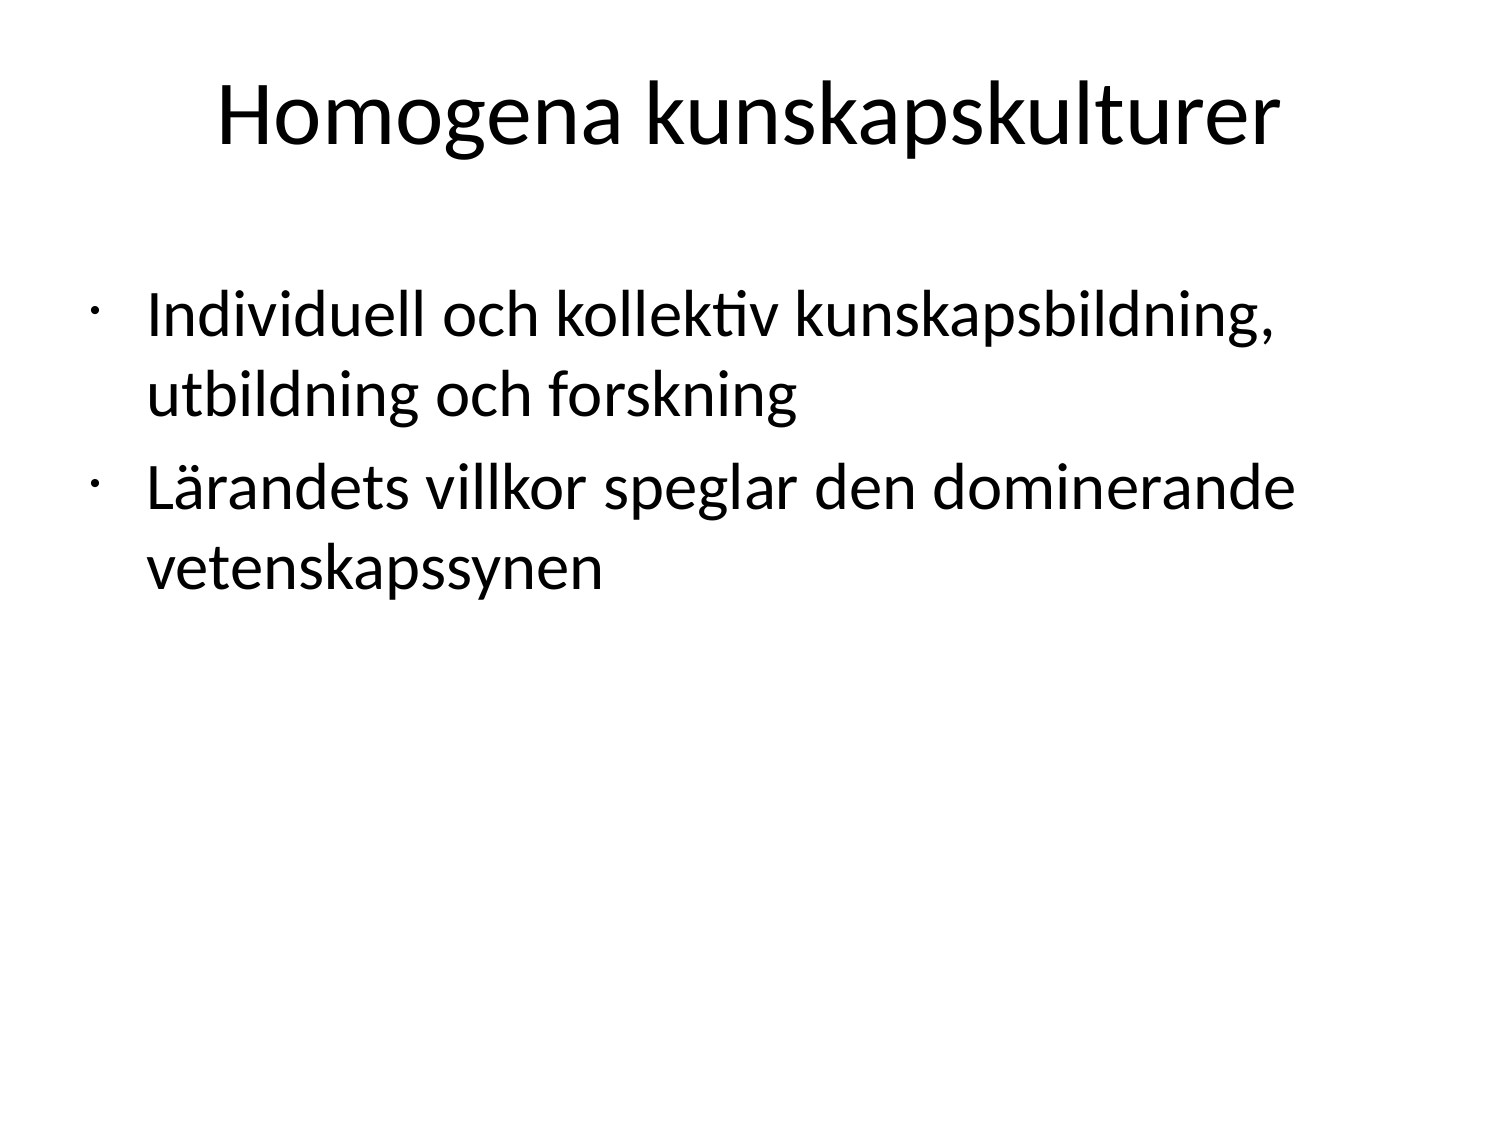

# Homogena kunskapskulturer
Individuell och kollektiv kunskapsbildning, utbildning och forskning
Lärandets villkor speglar den dominerande vetenskapssynen